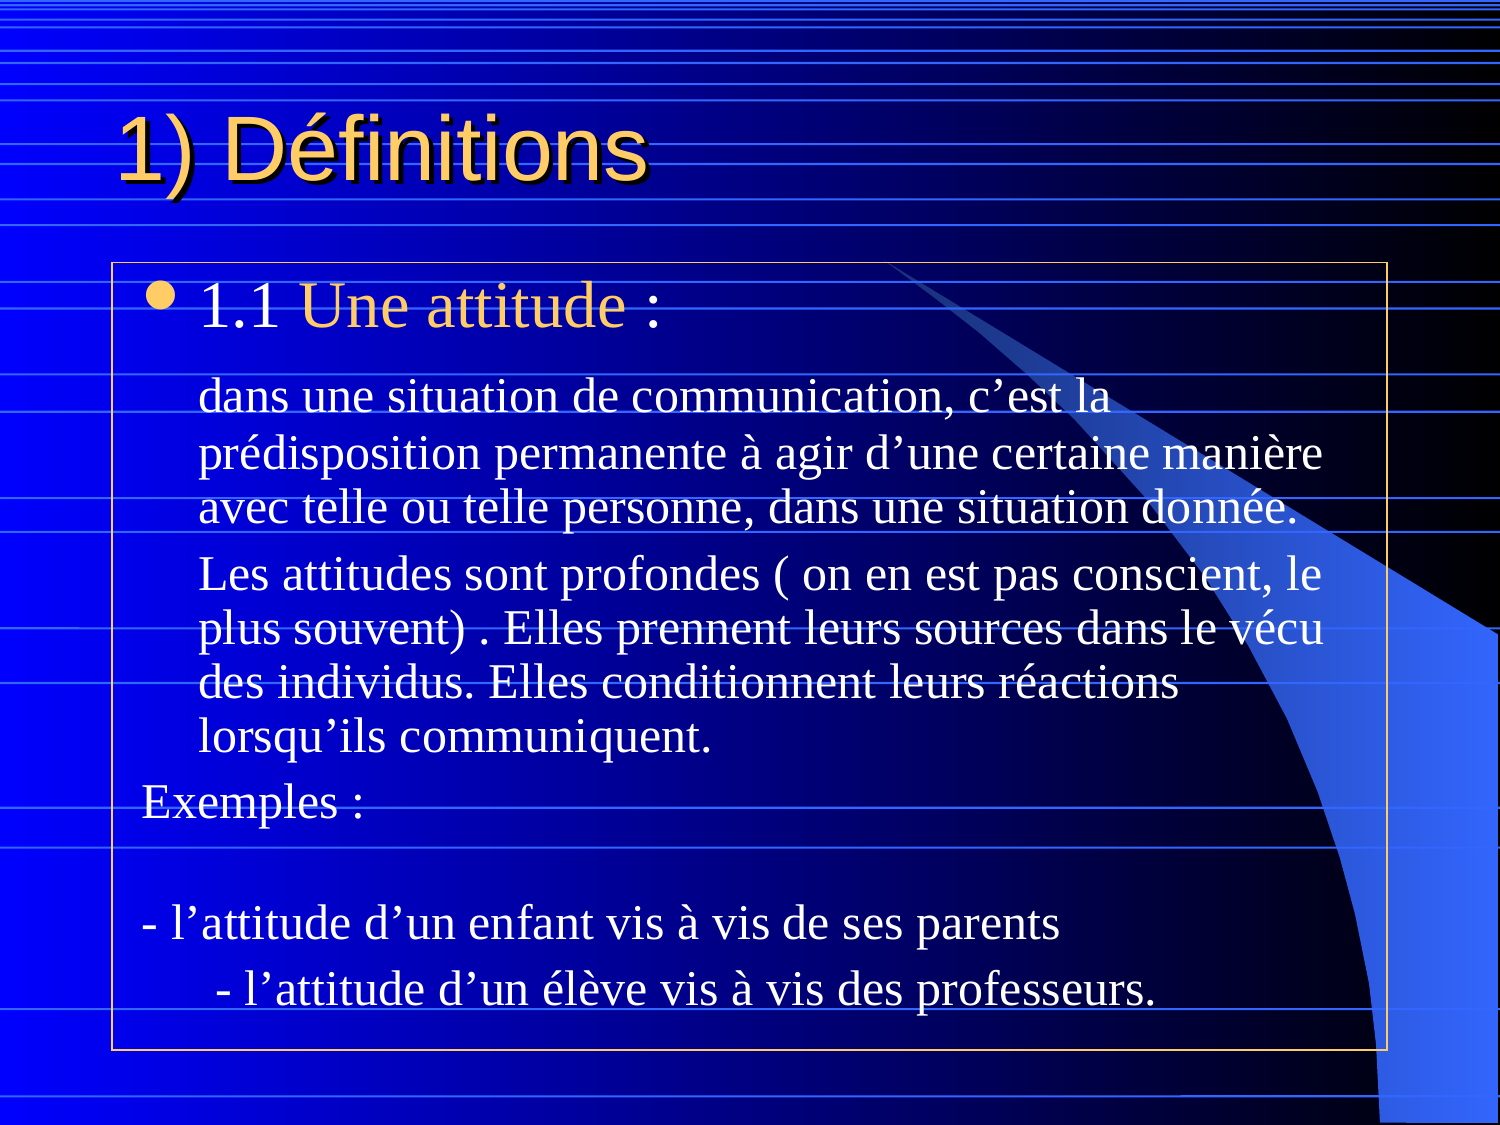

# 1) Définitions
1.1 Une attitude :
	dans une situation de communication, c’est la prédisposition permanente à agir d’une certaine manière avec telle ou telle personne, dans une situation donnée.
	Les attitudes sont profondes ( on en est pas conscient, le plus souvent) . Elles prennent leurs sources dans le vécu des individus. Elles conditionnent leurs réactions lorsqu’ils communiquent.
Exemples :
		- l’attitude d’un enfant vis à vis de ses parents
		- l’attitude d’un élève vis à vis des professeurs.